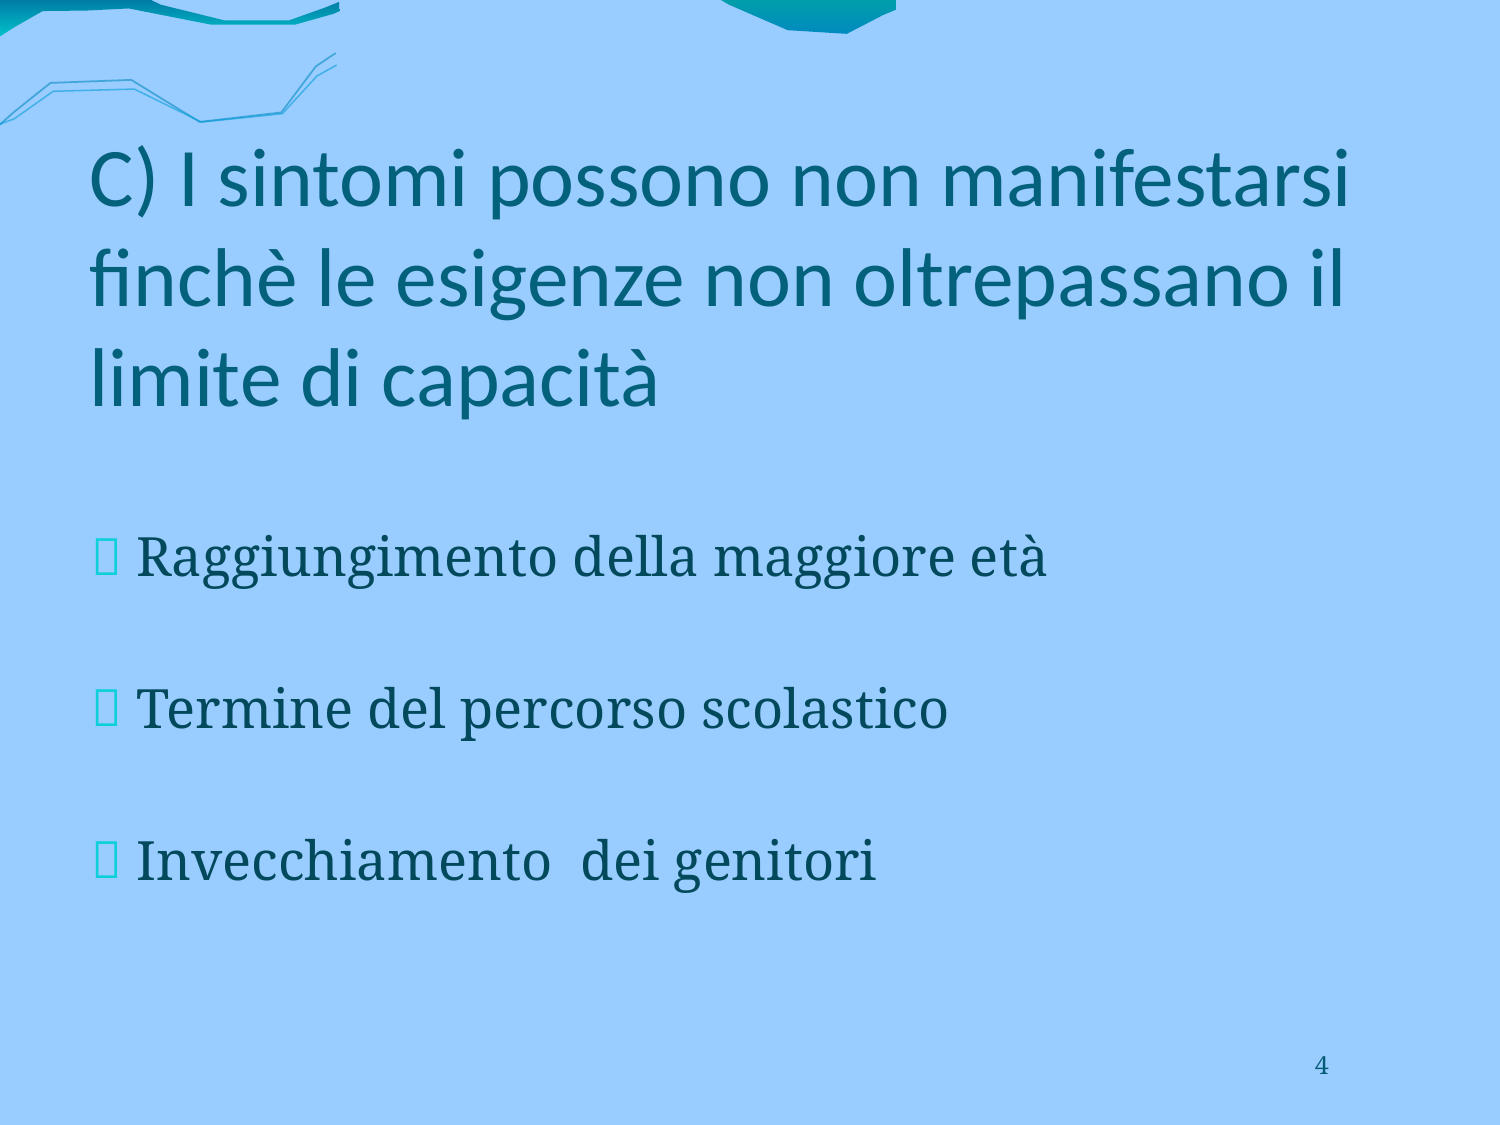

# C) I sintomi possono non manifestarsi finchè le esigenze non oltrepassano il limite di capacità
Raggiungimento della maggiore età
Termine del percorso scolastico
Invecchiamento dei genitori